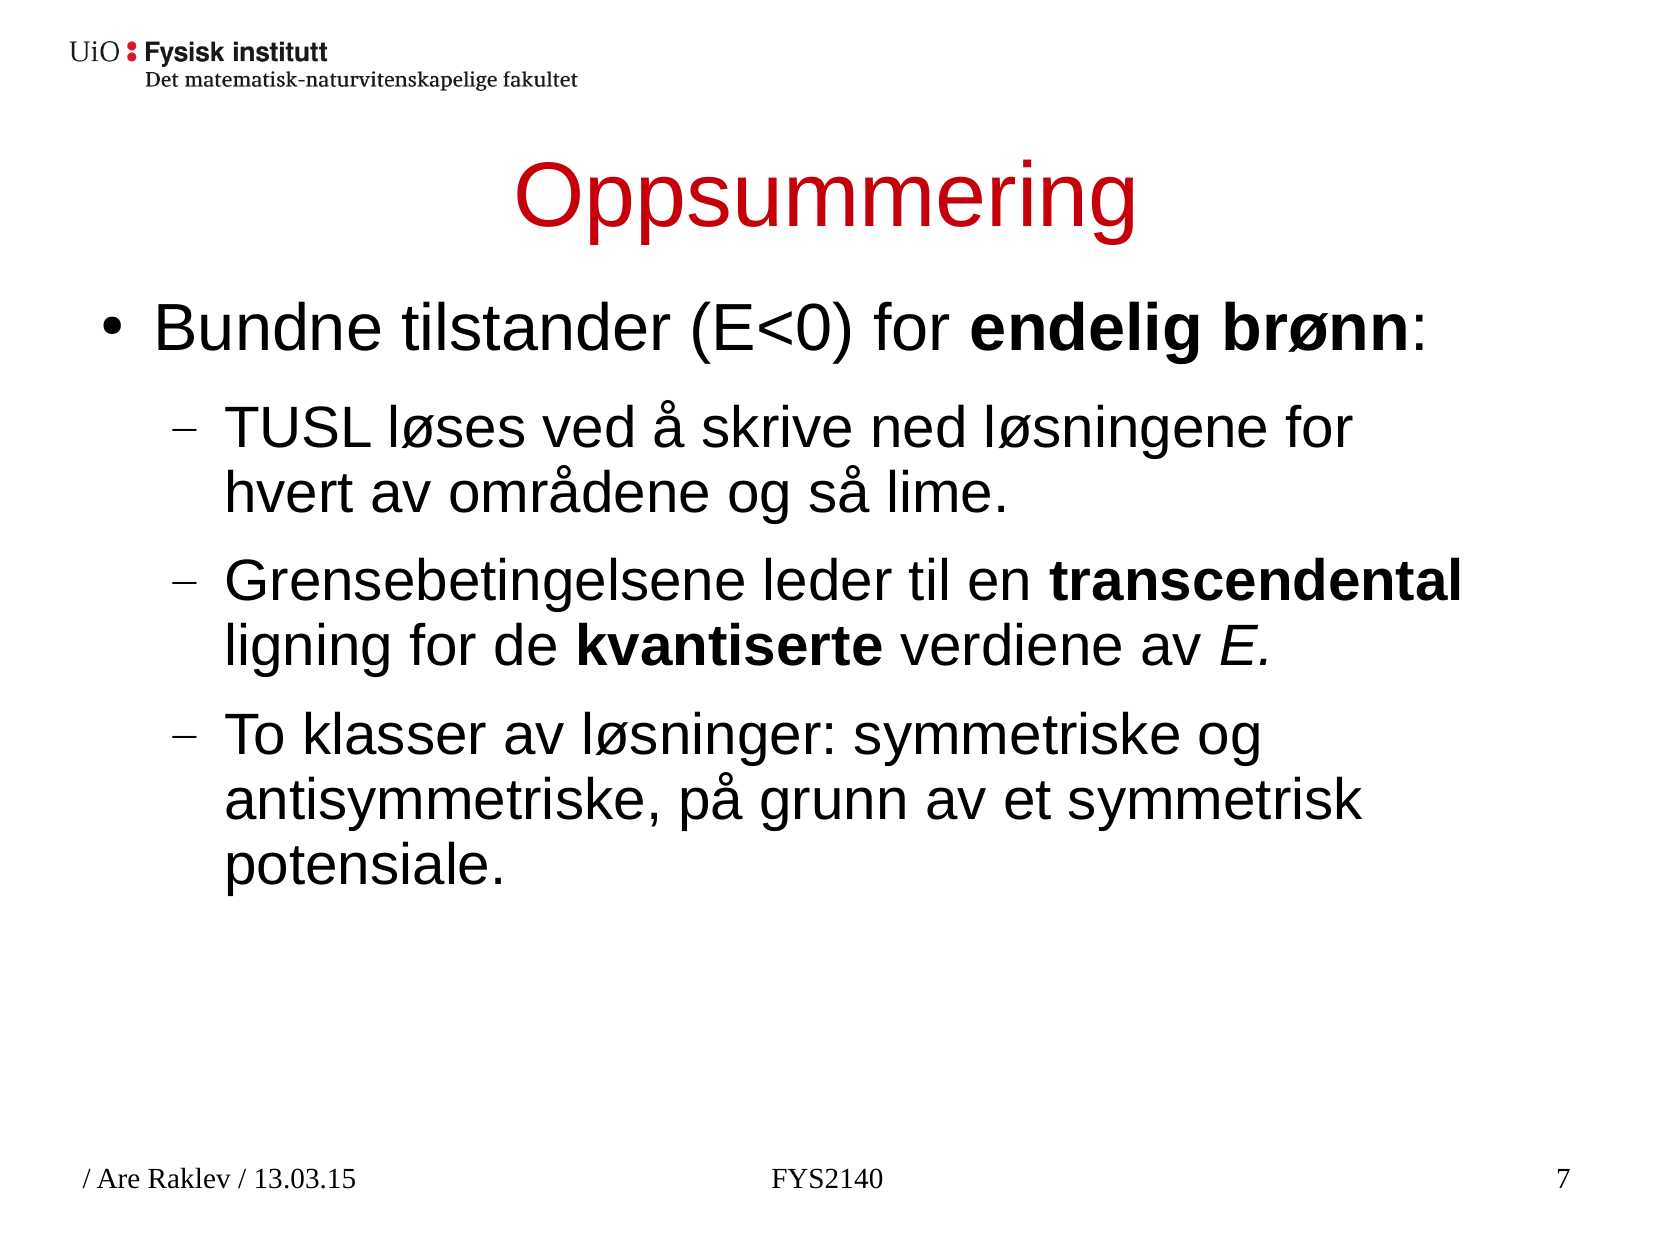

# Oppsummering
Bundne tilstander (E<0) for endelig brønn:
TUSL løses ved å skrive ned løsningene for hvert av områdene og så lime.
Grensebetingelsene leder til en transcendental ligning for de kvantiserte verdiene av E.
To klasser av løsninger: symmetriske og antisymmetriske, på grunn av et symmetrisk potensiale.
/ Are Raklev / 13.03.15
FYS2140
7